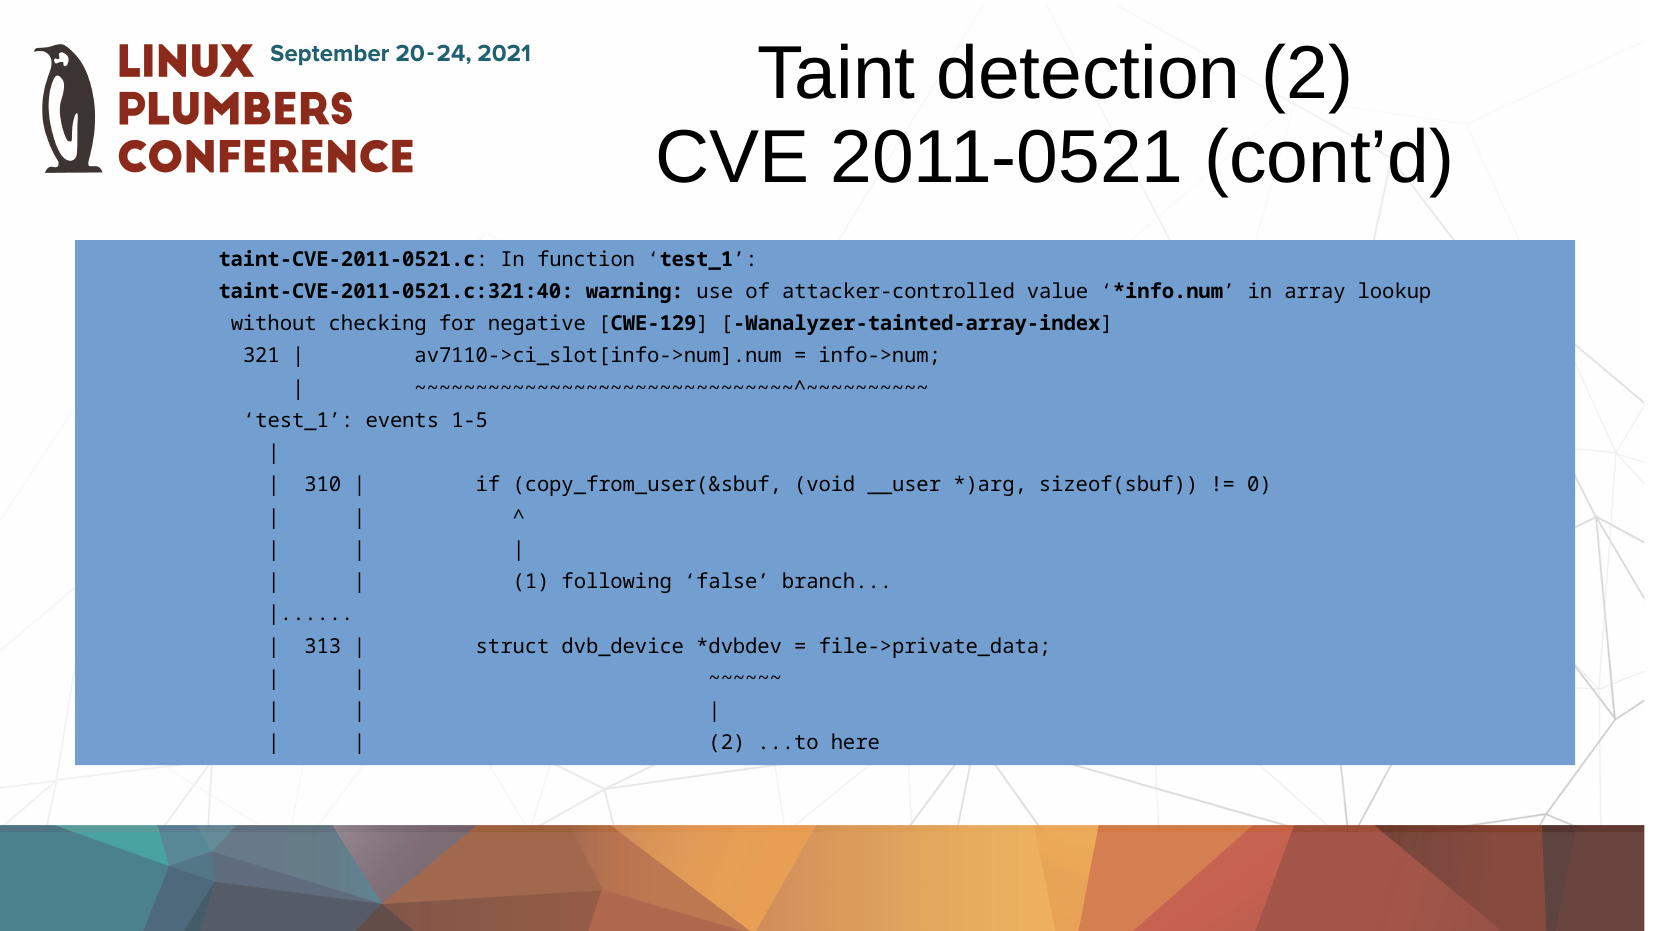

# Taint detection (2) CVE 2011-0521 (cont’d)
taint-CVE-2011-0521.c: In function ‘test_1’:
taint-CVE-2011-0521.c:321:40: warning: use of attacker-controlled value ‘*info.num’ in array lookup
 without checking for negative [CWE-129] [-Wanalyzer-tainted-array-index]
 321 | av7110->ci_slot[info->num].num = info->num;
 | ~~~~~~~~~~~~~~~~~~~~~~~~~~~~~~~^~~~~~~~~~~
 ‘test_1’: events 1-5
 |
 | 310 | if (copy_from_user(&sbuf, (void __user *)arg, sizeof(sbuf)) != 0)
 | | ^
 | | |
 | | (1) following ‘false’ branch...
 |......
 | 313 | struct dvb_device *dvbdev = file->private_data;
 | | ~~~~~~
 | | |
 | | (2) ...to here